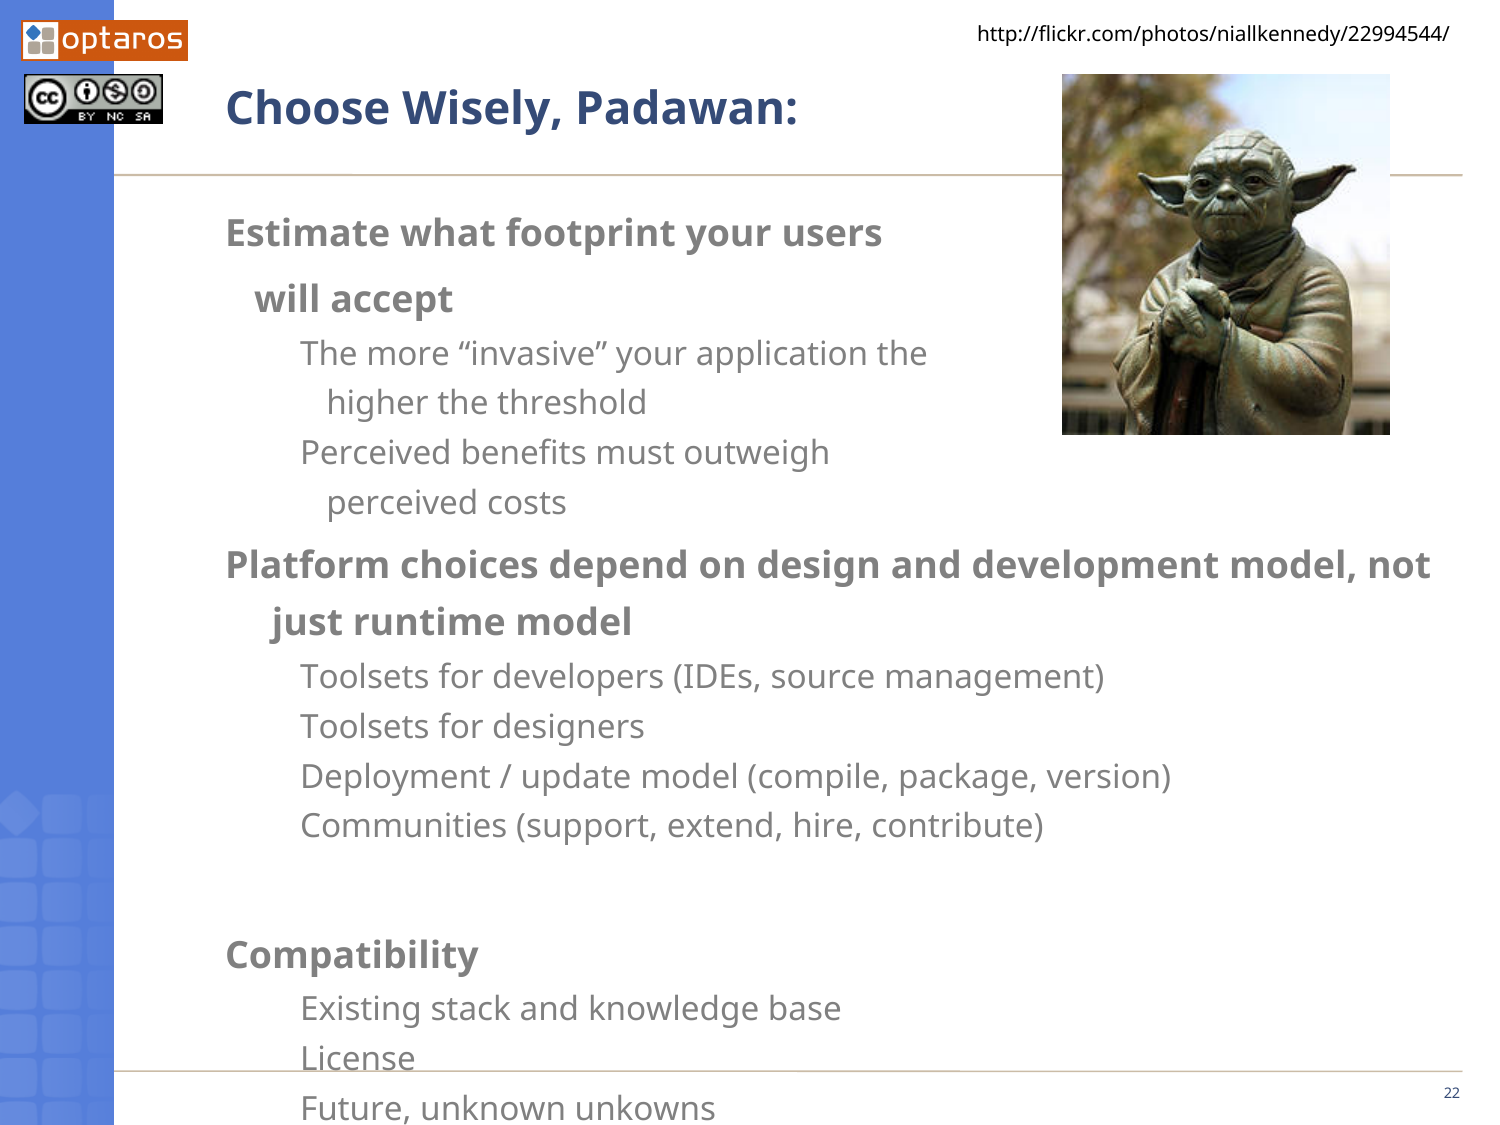

http://flickr.com/photos/niallkennedy/22994544/
# Choose Wisely, Padawan:
Estimate what footprint your users
 will accept
The more “invasive” your application the
 higher the threshold
Perceived benefits must outweigh
 perceived costs
Platform choices depend on design and development model, not just runtime model
Toolsets for developers (IDEs, source management)
Toolsets for designers
Deployment / update model (compile, package, version)
Communities (support, extend, hire, contribute)
Compatibility
Existing stack and knowledge base
License
Future, unknown unkowns